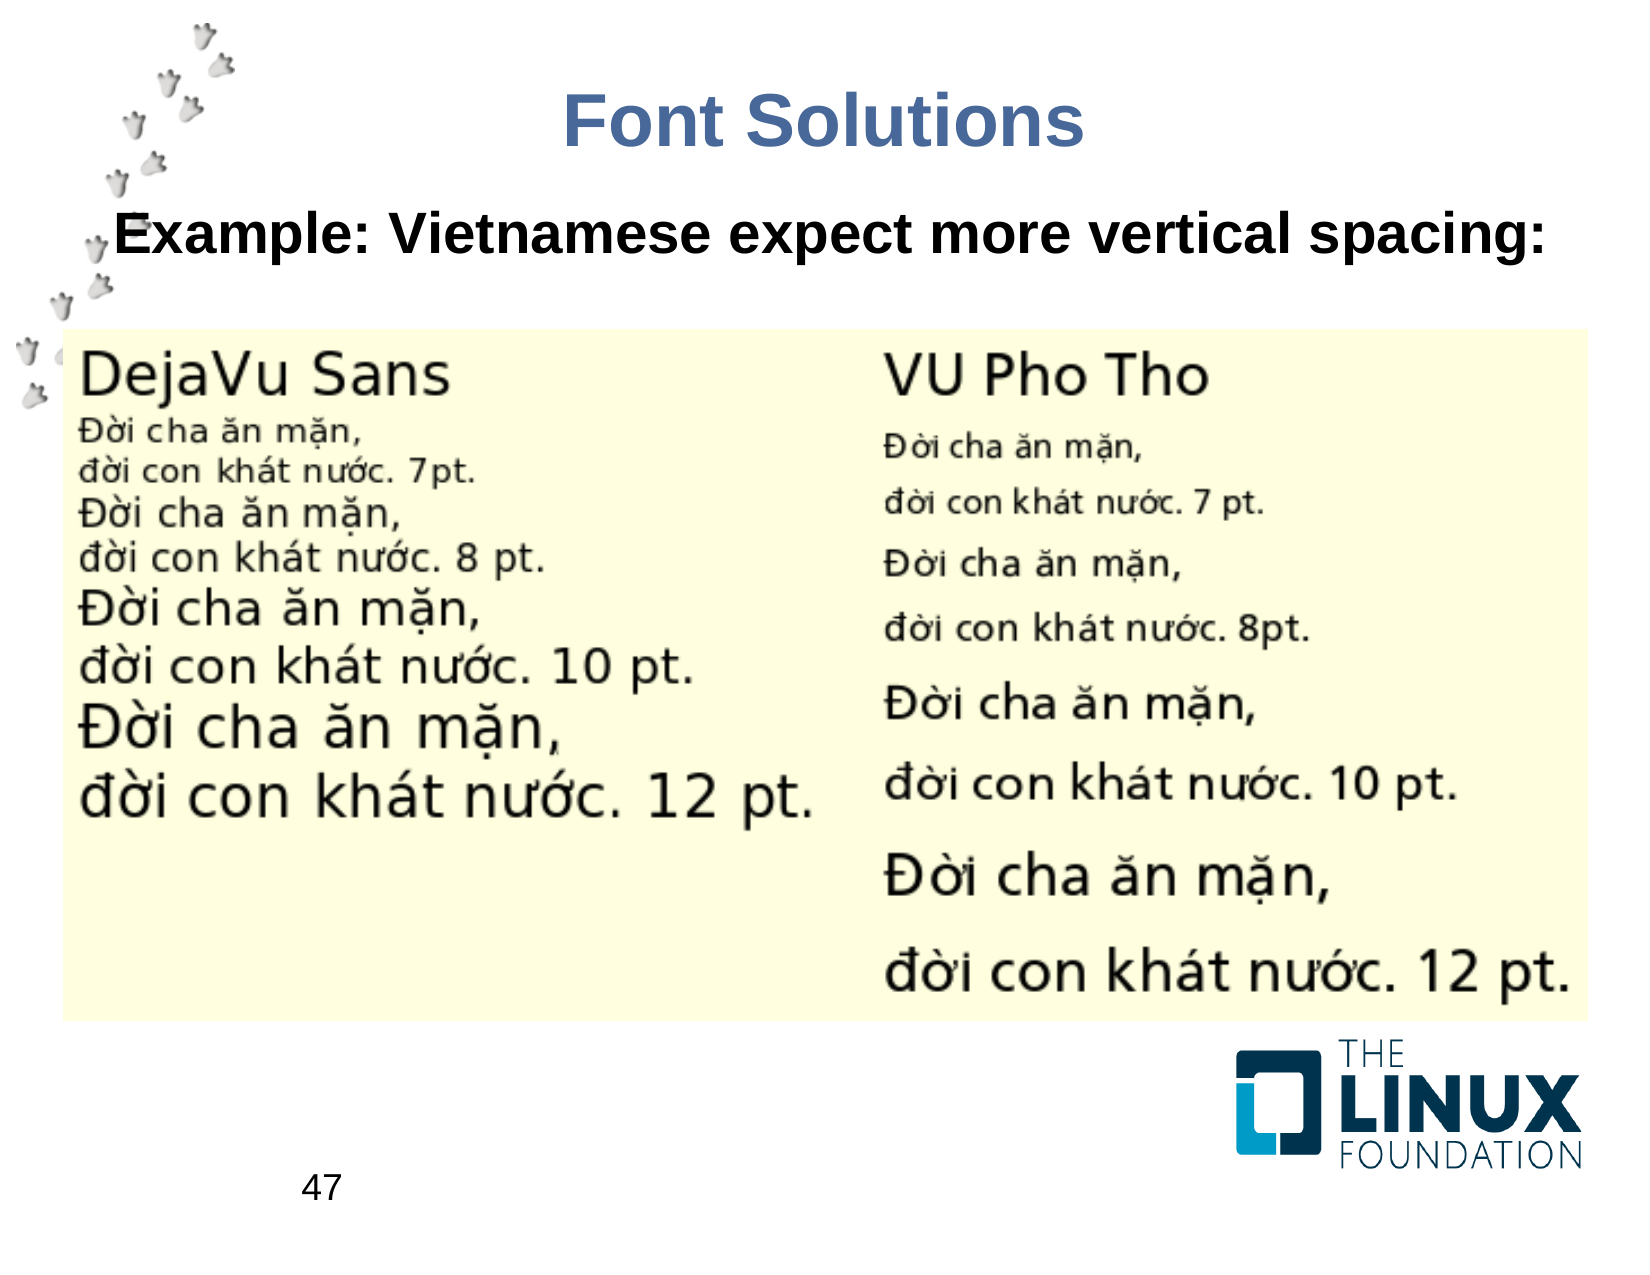

# Font Solutions
Example: Vietnamese expect more vertical spacing: